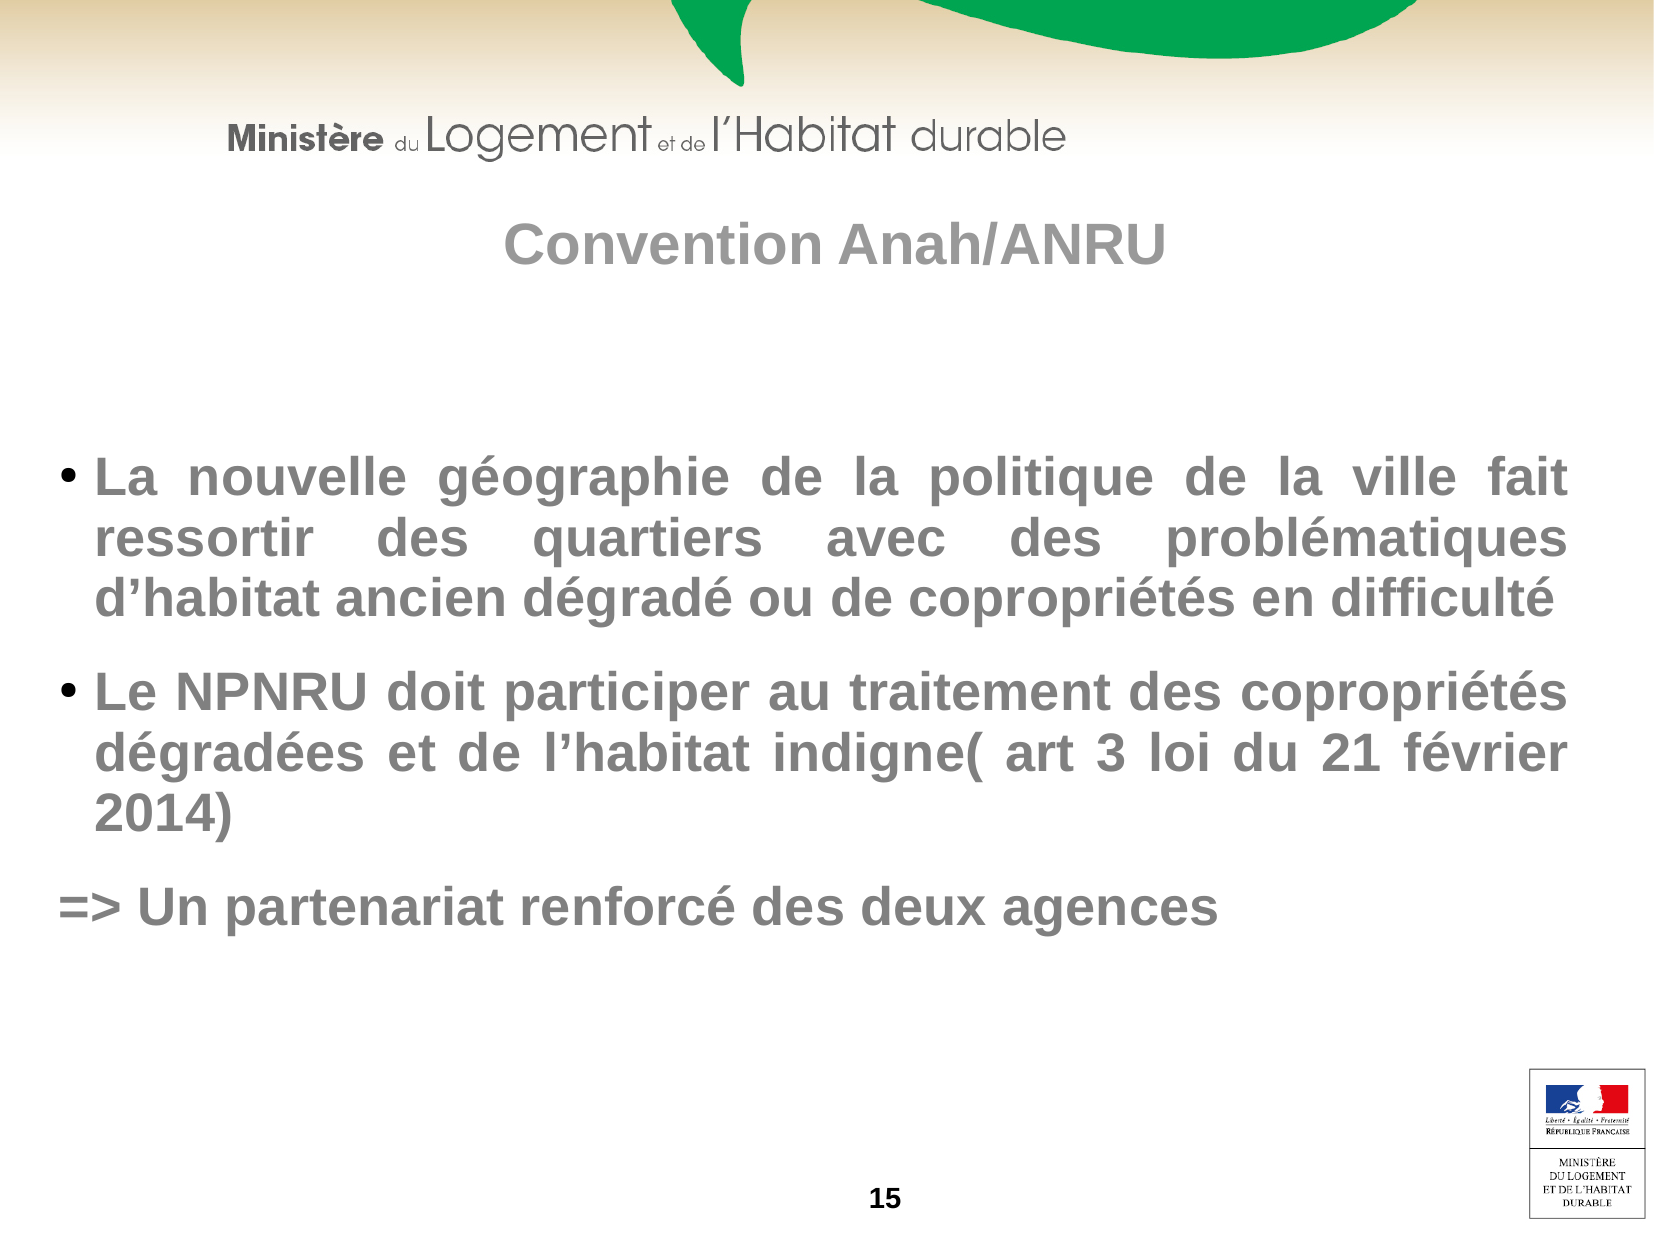

# Convention Anah/ANRU
La nouvelle géographie de la politique de la ville fait ressortir des quartiers avec des problématiques d’habitat ancien dégradé ou de copropriétés en difficulté
Le NPNRU doit participer au traitement des copropriétés dégradées et de l’habitat indigne( art 3 loi du 21 février 2014)
=> Un partenariat renforcé des deux agences